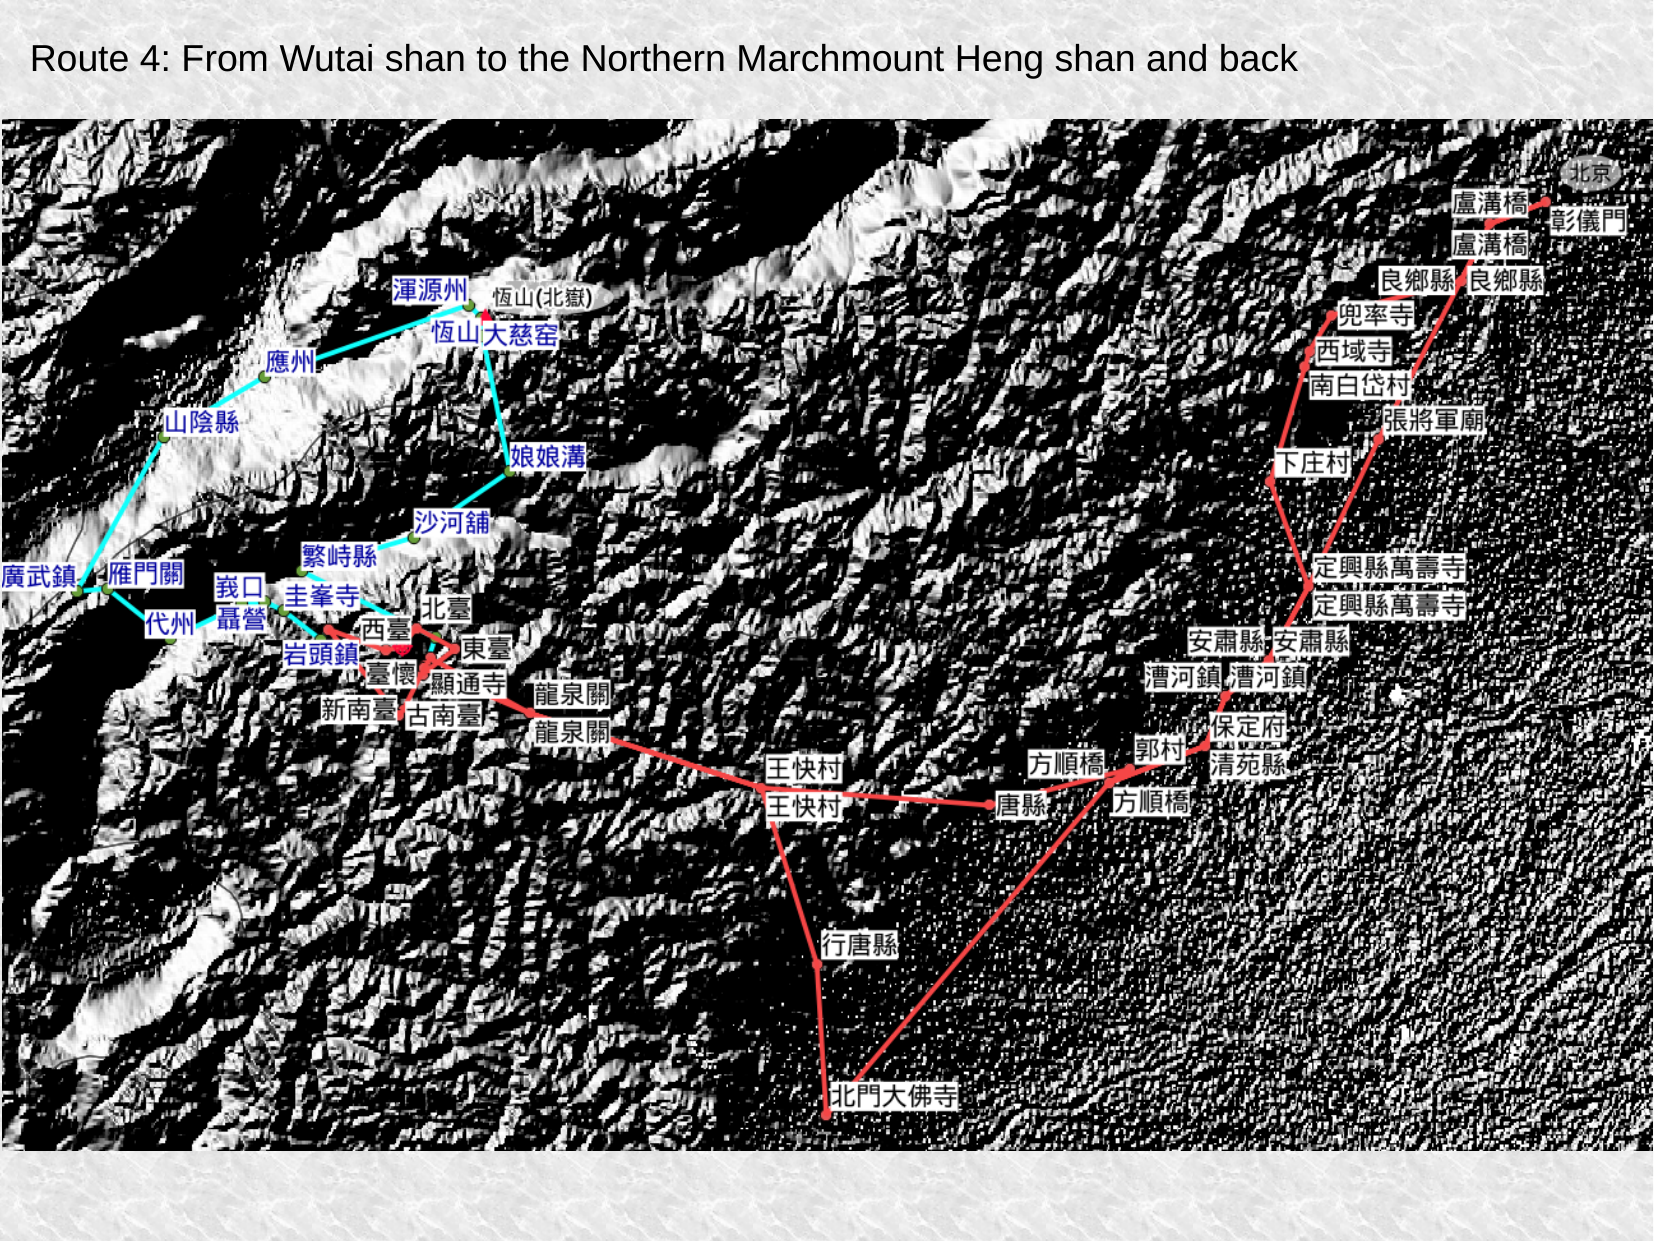

Route 4: From Wutai shan to the Northern Marchmount Heng shan and back